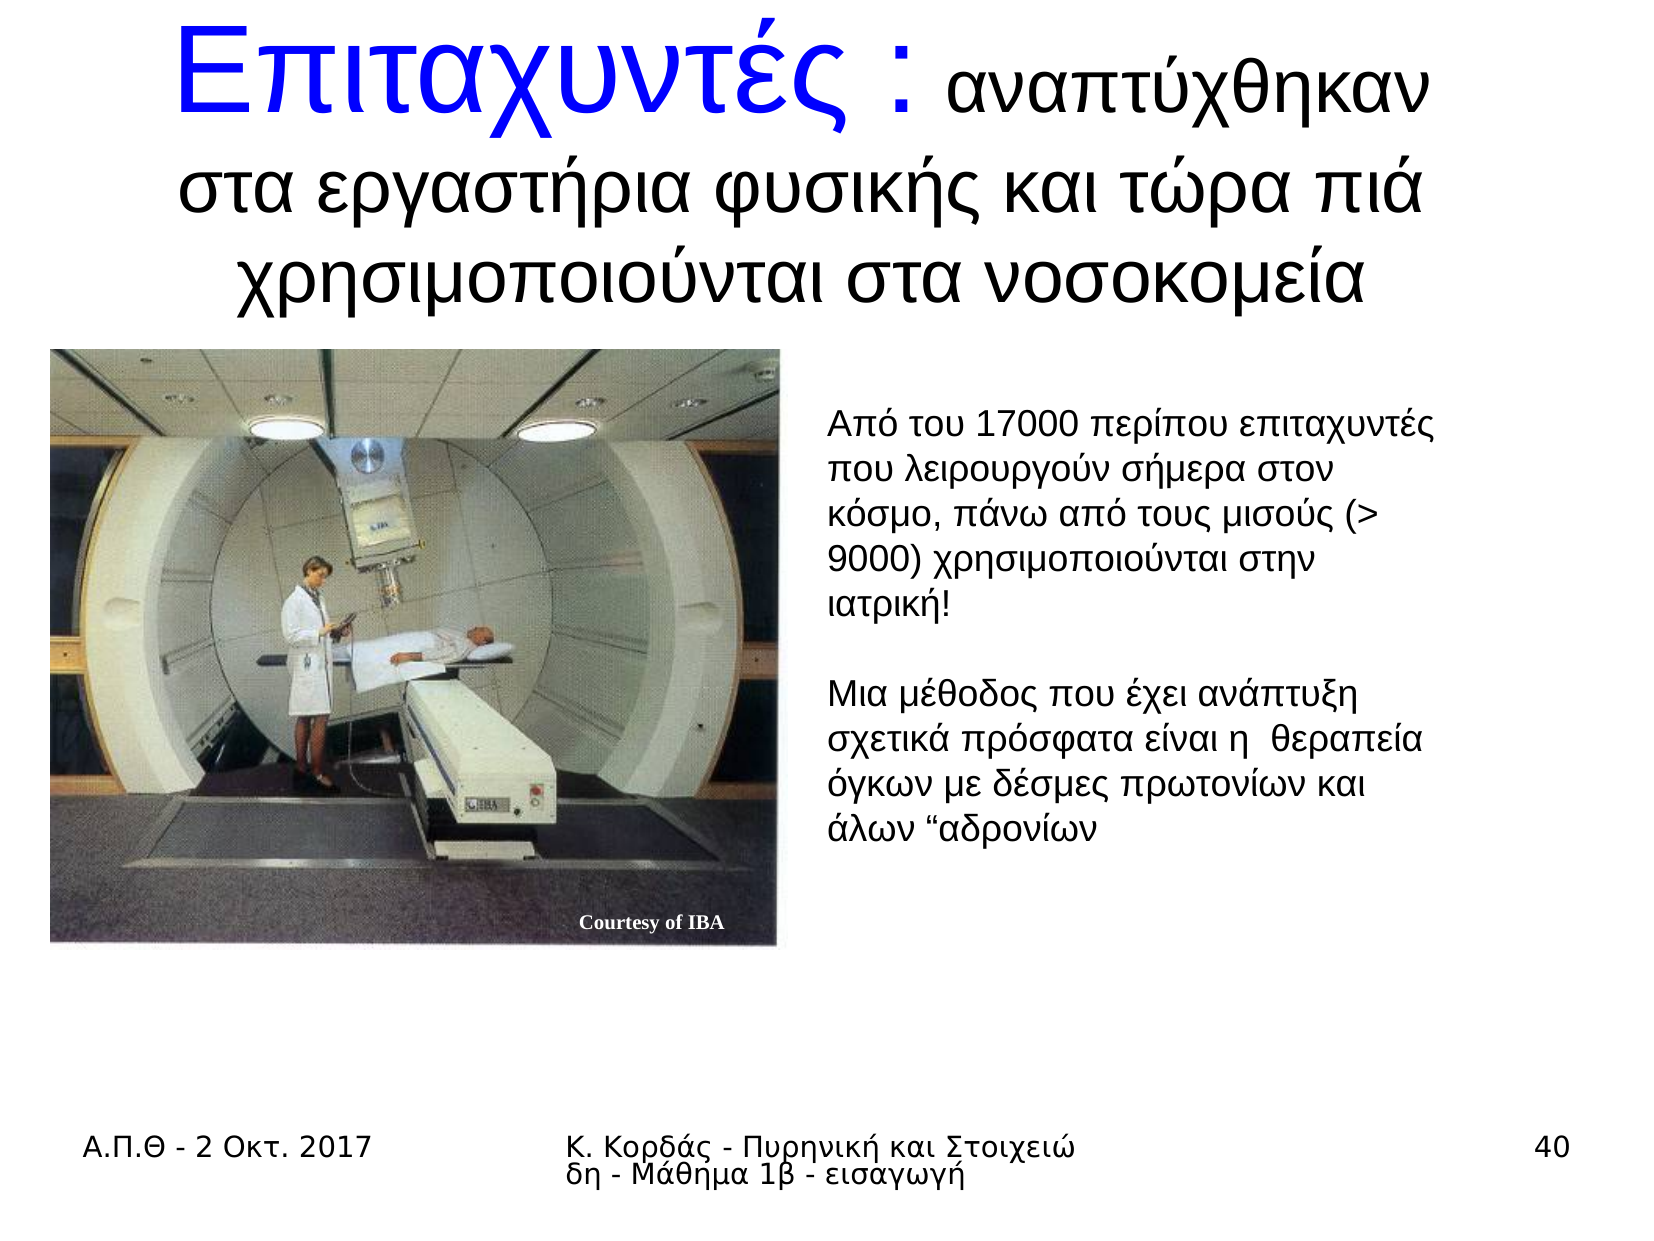

# Επιταχυντές : αναπτύχθηκαν στα εργαστήρια φυσικής και τώρα πιά χρησιμοποιούνται στα νοσοκομεία
Courtesy of IBA
Από του 17000 περίπου επιταχυντές που λειρουργούν σήμερα στον κόσμο, πάνω από τους μισούς (> 9000) χρησιμοποιούνται στην ιατρική!
Μια μέθοδος που έχει ανάπτυξη σχετικά πρόσφατα είναι η θεραπεία όγκων με δέσμες πρωτονίων και άλων “αδρονίων
Α.Π.Θ - 2 Οκτ. 2017
Κ. Κορδάς - Πυρηνική και Στοιχειώδη - Μάθημα 1β - εισαγωγή
40